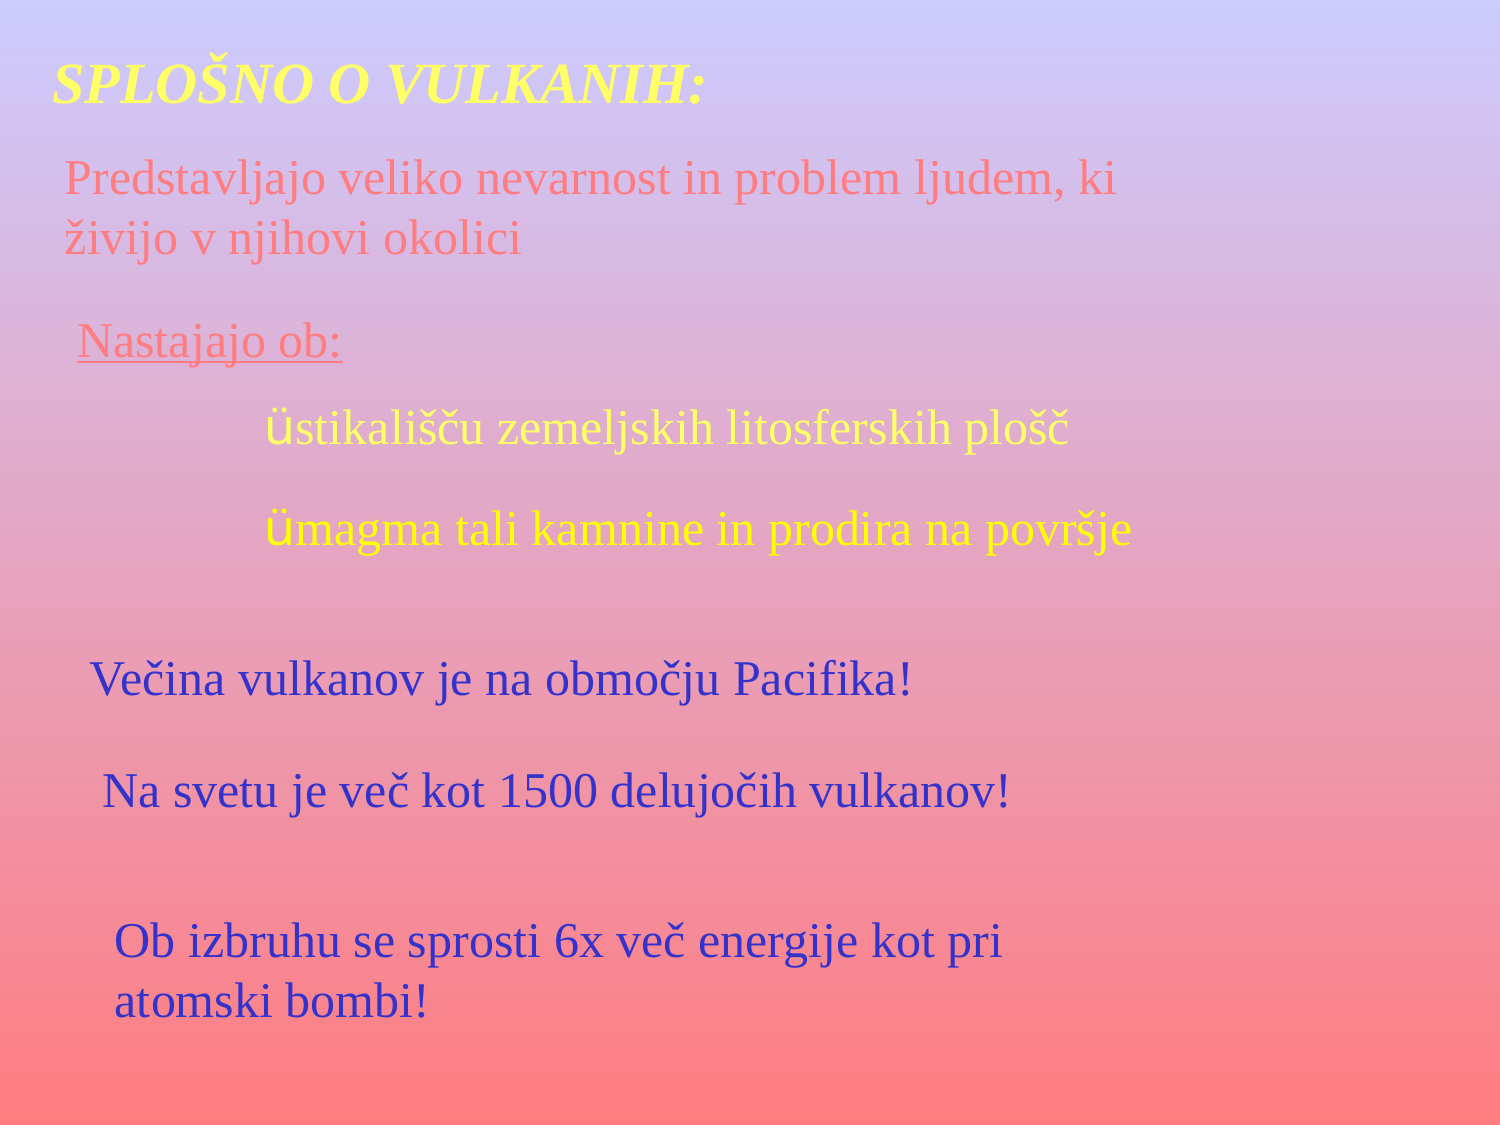

SPLOŠNO O VULKANIH:
Predstavljajo veliko nevarnost in problem ljudem, ki živijo v njihovi okolici
Nastajajo ob:
üstikališču zemeljskih litosferskih plošč
ümagma tali kamnine in prodira na površje
Večina vulkanov je na območju Pacifika!
Na svetu je več kot 1500 delujočih vulkanov!
Ob izbruhu se sprosti 6x več energije kot pri atomski bombi!